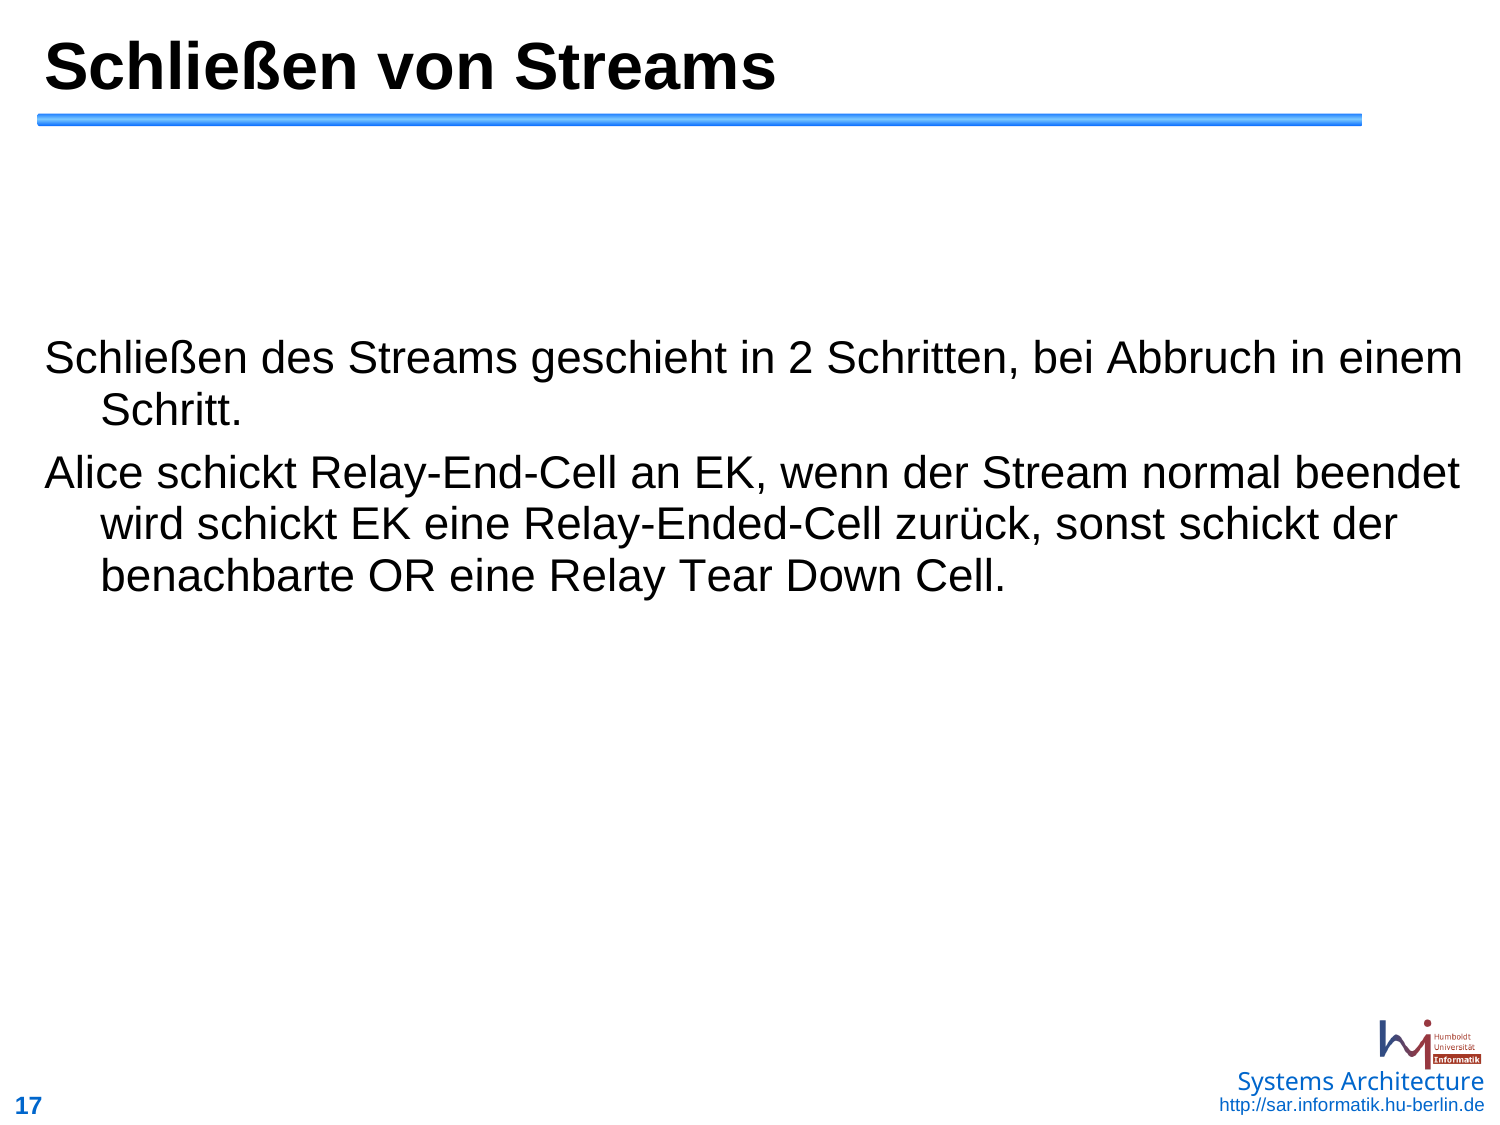

# Schließen von Streams
Schließen des Streams geschieht in 2 Schritten, bei Abbruch in einem Schritt.
Alice schickt Relay-End-Cell an EK, wenn der Stream normal beendet wird schickt EK eine Relay-Ended-Cell zurück, sonst schickt der benachbarte OR eine Relay Tear Down Cell.